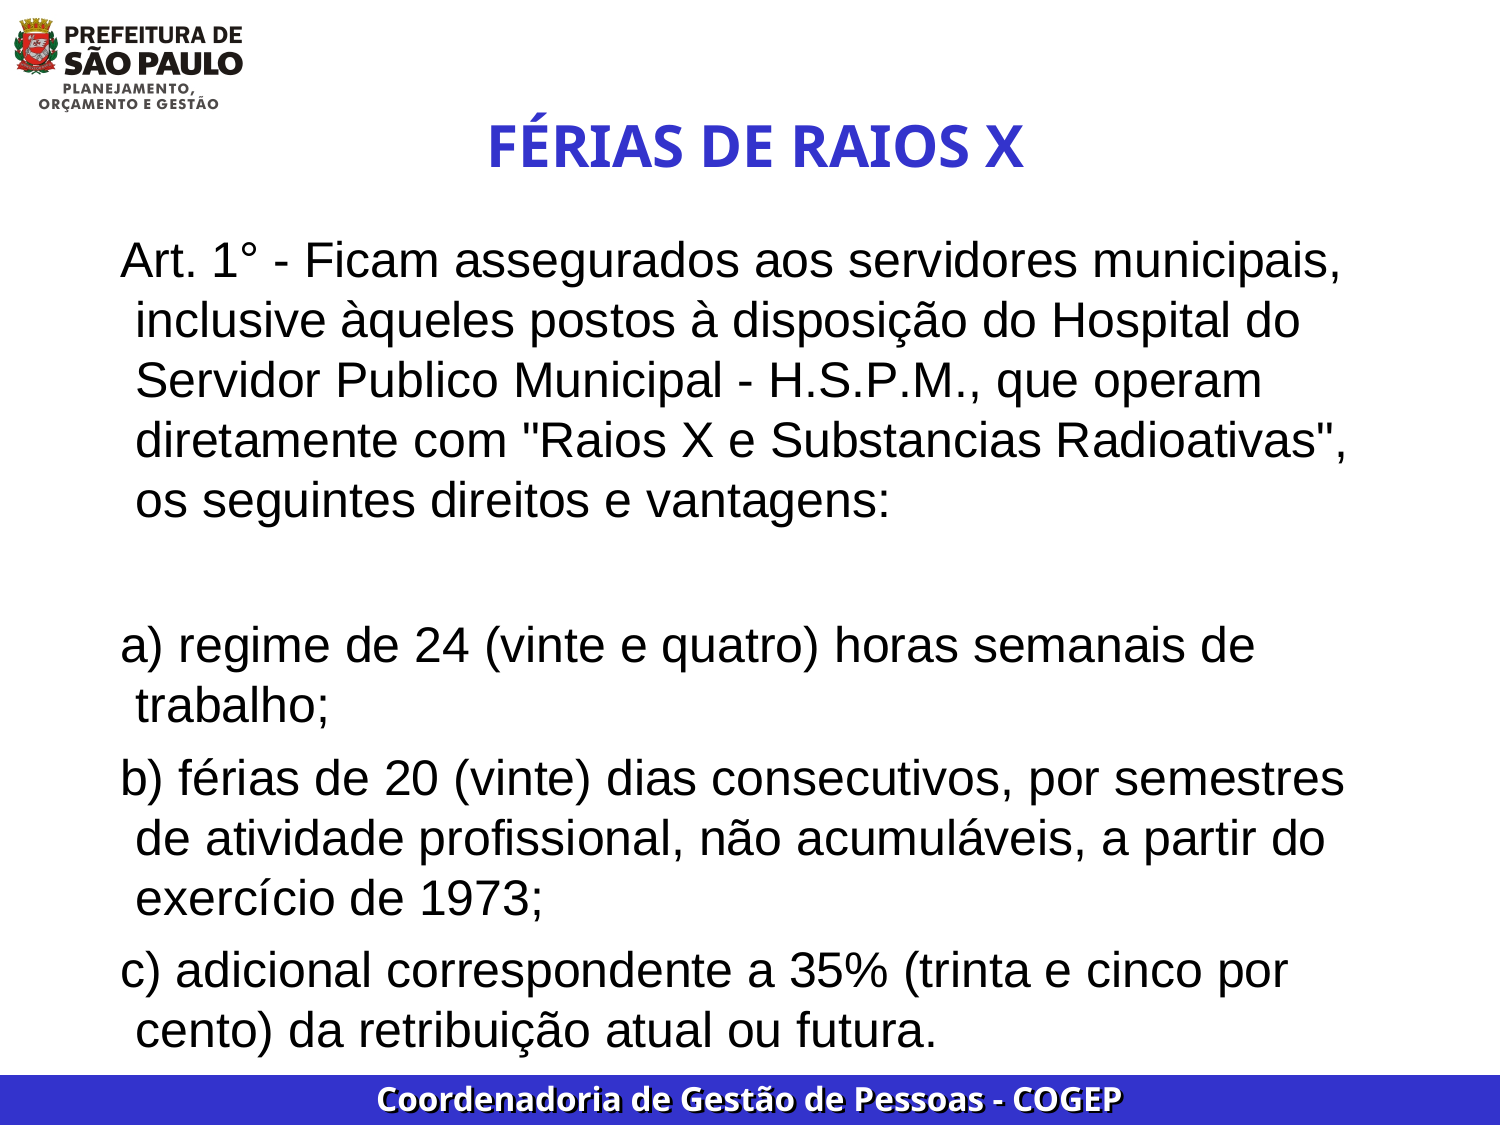

# FÉRIAS DE RAIOS X
Art. 1° - Ficam assegurados aos servidores municipais, inclusive àqueles postos à disposição do Hospital do Servidor Publico Municipal - H.S.P.M., que operam diretamente com "Raios X e Substancias Radioativas", os seguintes direitos e vantagens:
a) regime de 24 (vinte e quatro) horas semanais de trabalho;
b) férias de 20 (vinte) dias consecutivos, por semestres de atividade profissional, não acumuláveis, a partir do exercício de 1973;
c) adicional correspondente a 35% (trinta e cinco por cento) da retribuição atual ou futura.